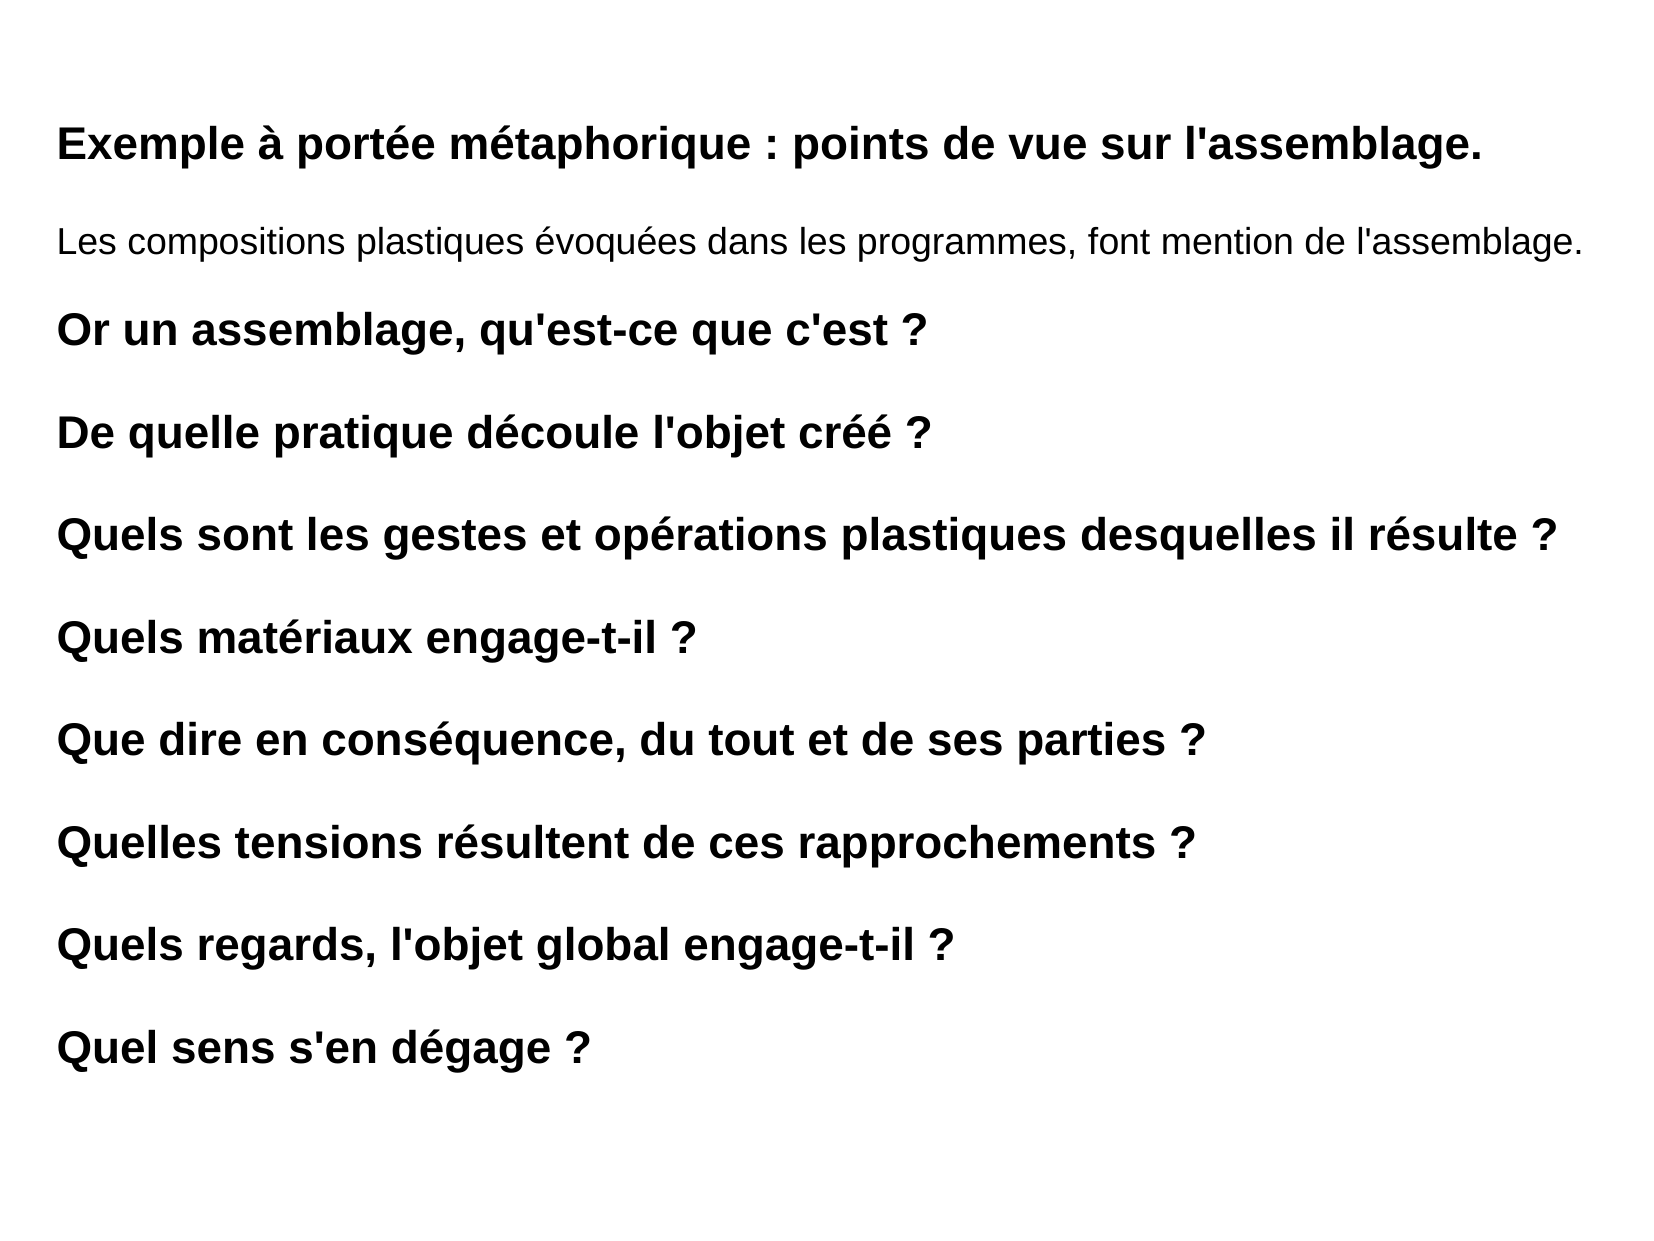

Exemple à portée métaphorique : points de vue sur l'assemblage.
Les compositions plastiques évoquées dans les programmes, font mention de l'assemblage.
Or un assemblage, qu'est-ce que c'est ?
De quelle pratique découle l'objet créé ?
Quels sont les gestes et opérations plastiques desquelles il résulte ?
Quels matériaux engage-t-il ?
Que dire en conséquence, du tout et de ses parties ?
Quelles tensions résultent de ces rapprochements ?
Quels regards, l'objet global engage-t-il ?
Quel sens s'en dégage ?